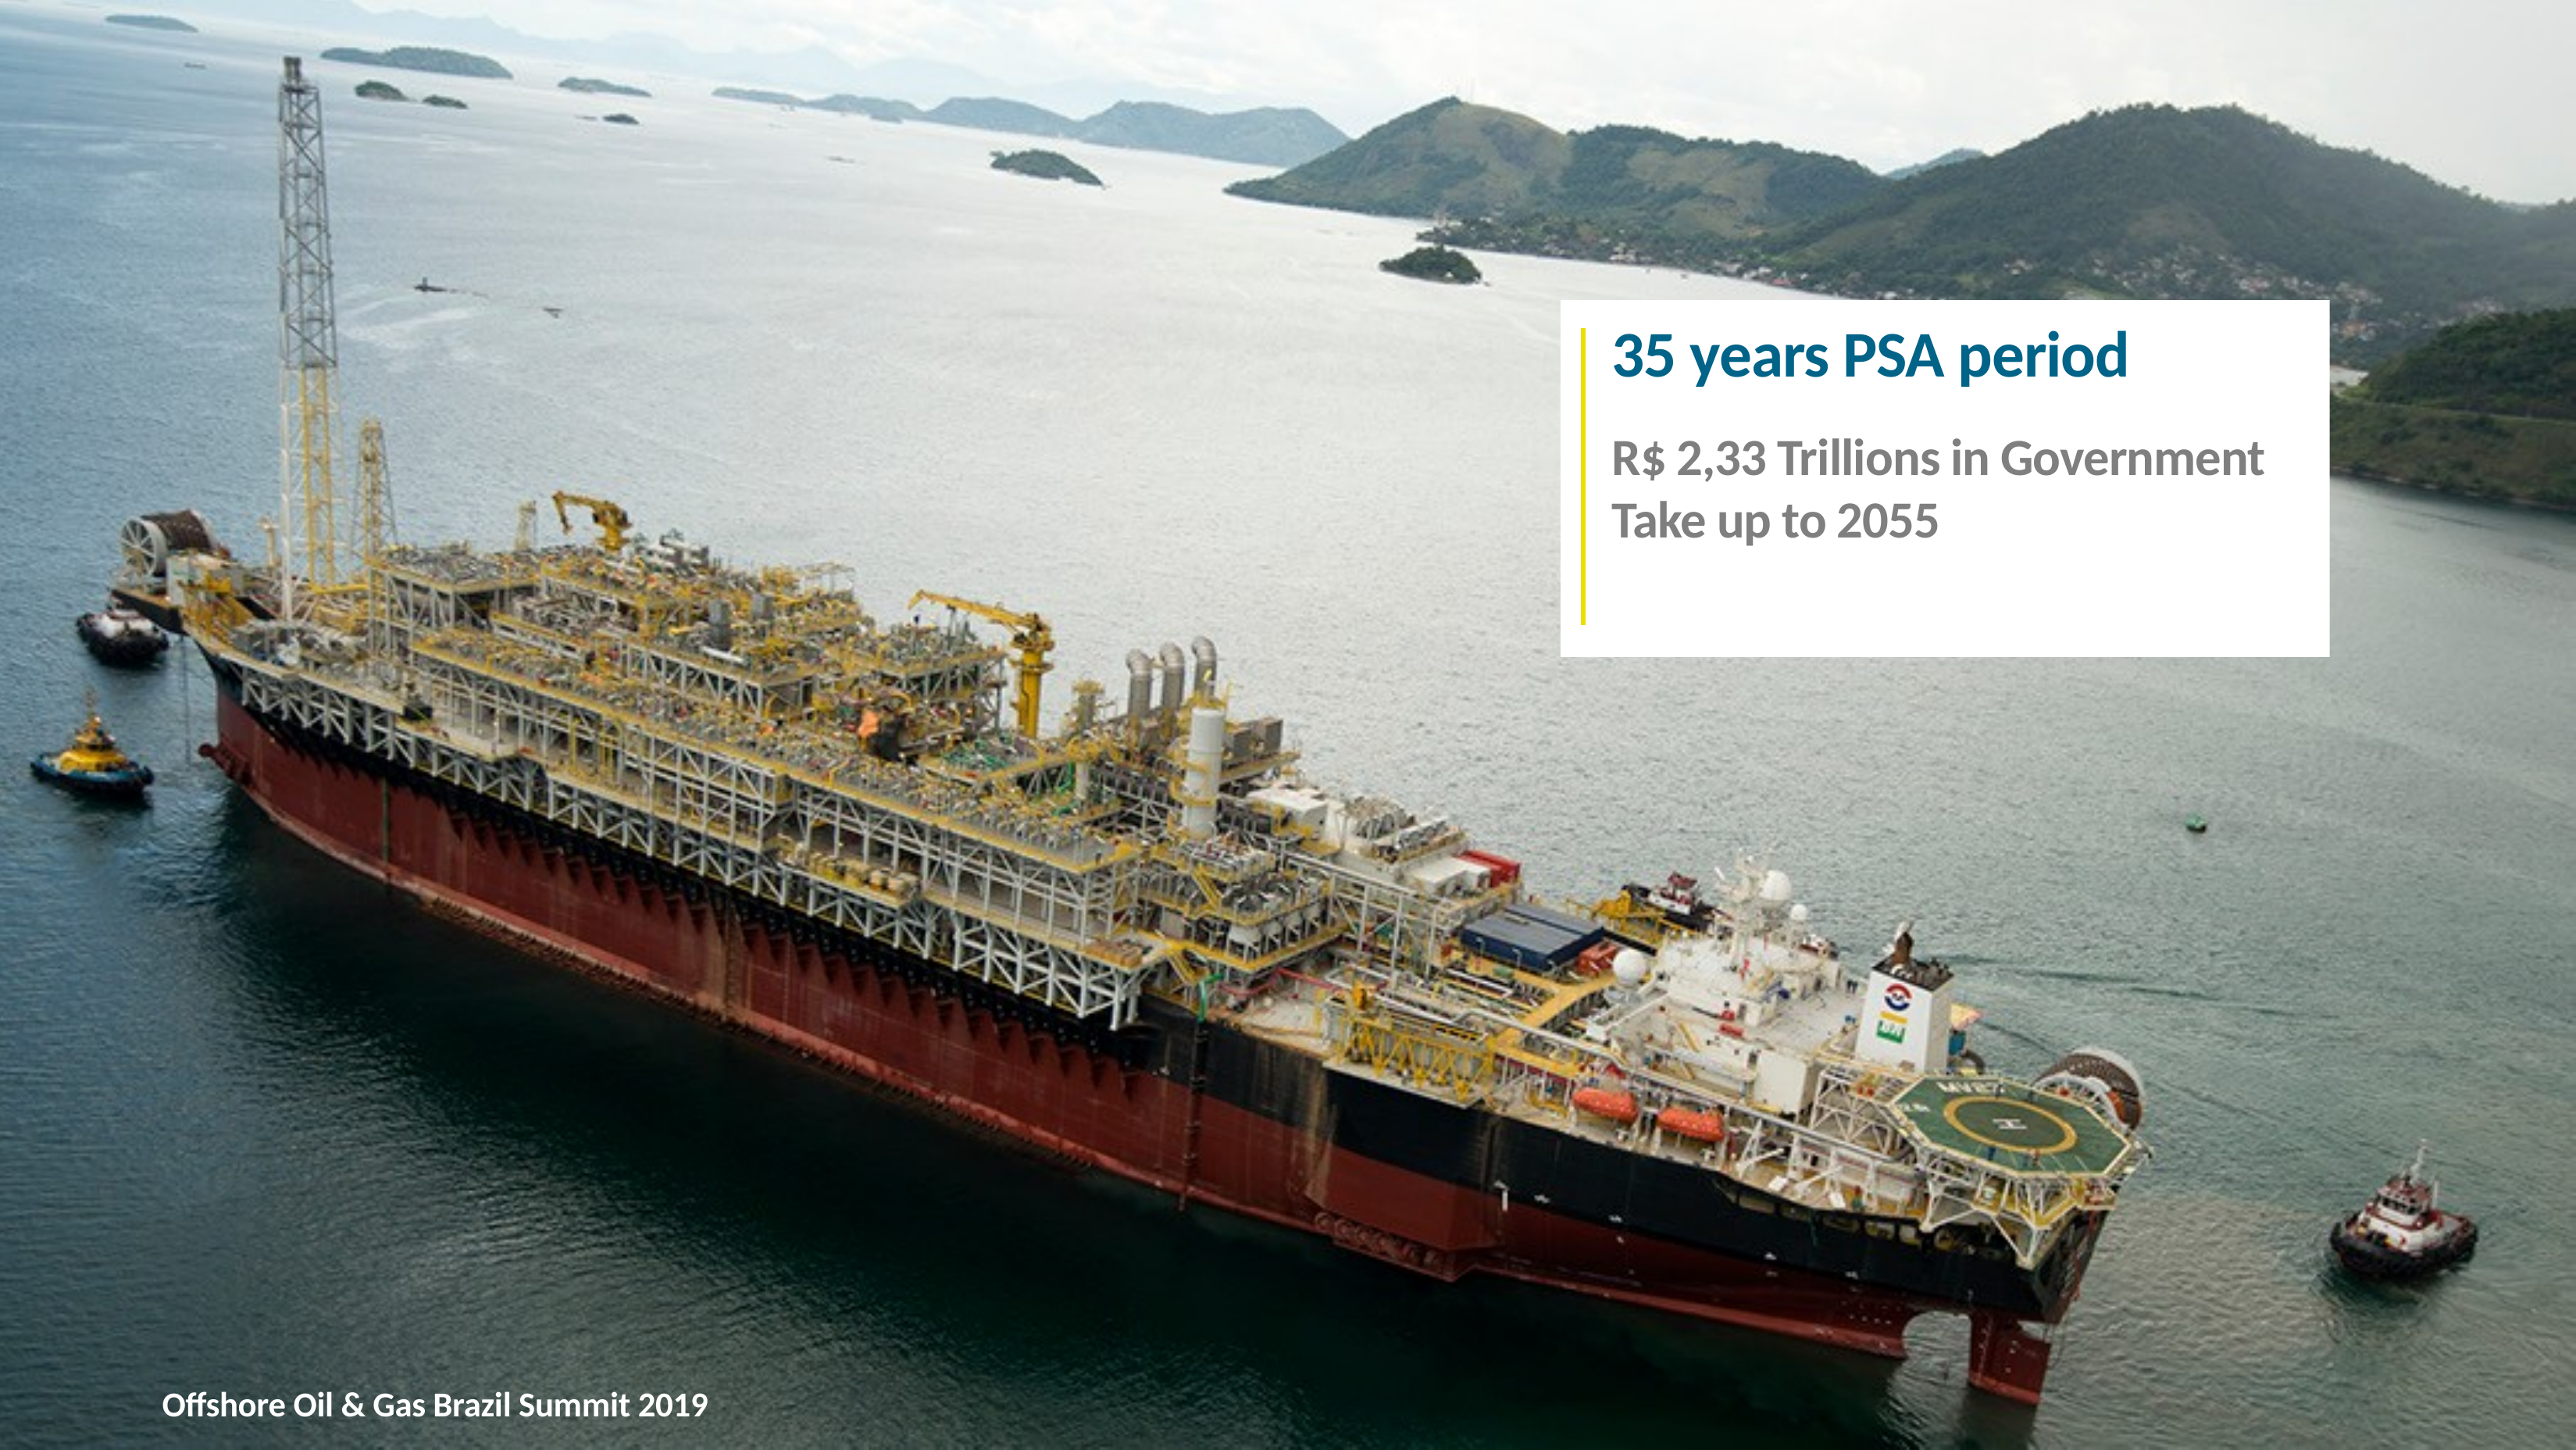

35 years PSA period
R$ 2,33 Trillions in Government Take up to 2055
Offshore Oil & Gas Brazil Summit 2019